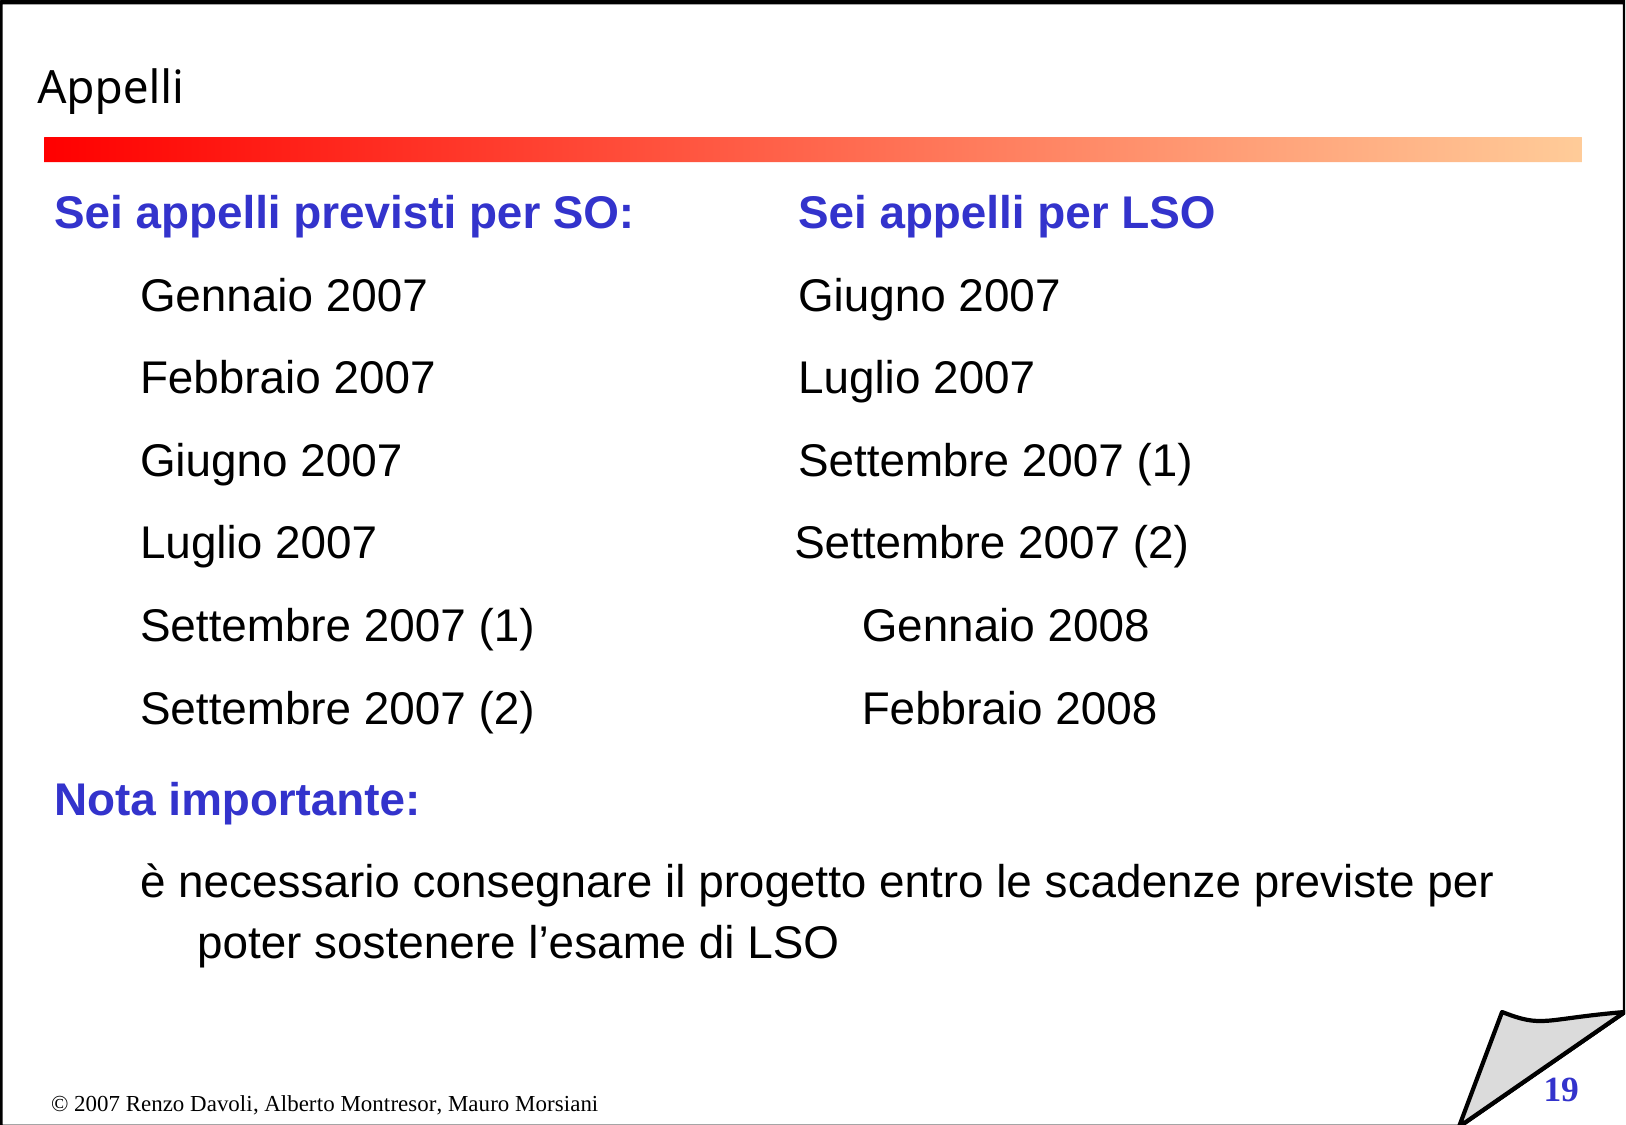

# Appelli
Sei appelli previsti per SO:			Sei appelli per LSO
Gennaio 2007						Giugno 2007
Febbraio 2007						Luglio 2007
Giugno 2007						Settembre 2007 (1)
Luglio 2007						 Settembre 2007 (2)
Settembre 2007 (1)				 Gennaio 2008
Settembre 2007 (2)				 Febbraio 2008
Nota importante:
è necessario consegnare il progetto entro le scadenze previste per poter sostenere l’esame di LSO